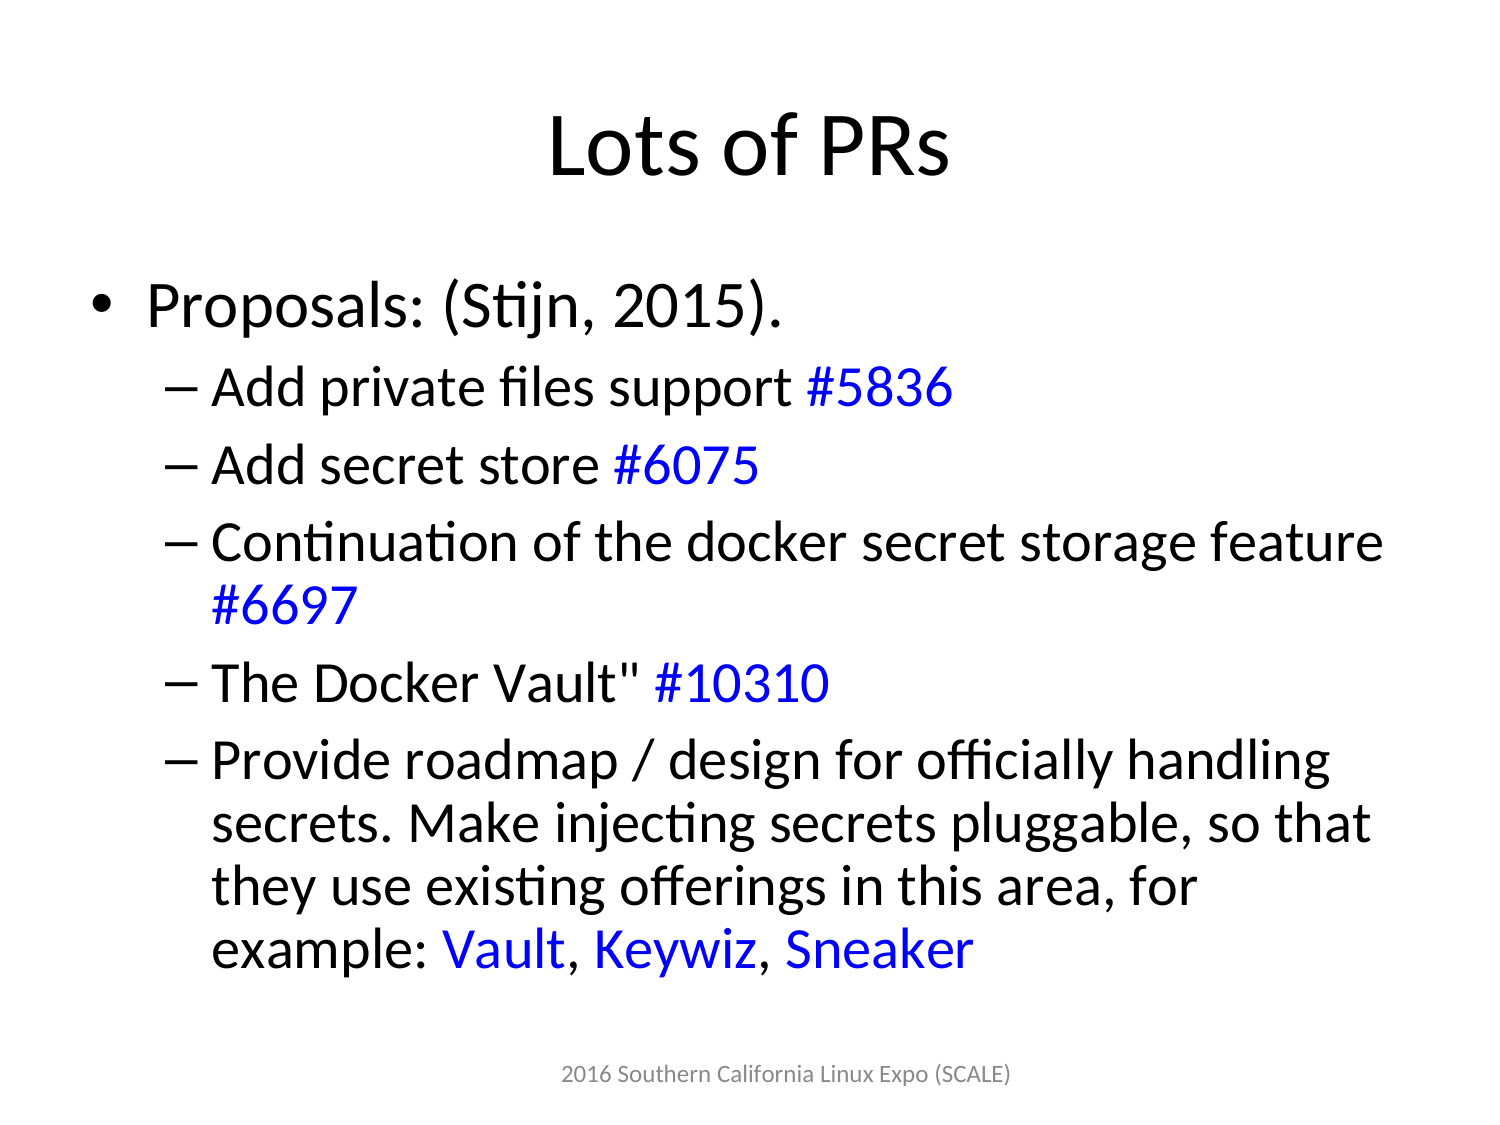

# Lots of PRs
Proposals: (Stijn, 2015).
Add private files support #5836
Add secret store #6075
Continuation of the docker secret storage feature #6697
The Docker Vault" #10310
Provide roadmap / design for officially handling secrets. Make injecting secrets pluggable, so that they use existing offerings in this area, for example: Vault, Keywiz, Sneaker
2016 Southern California Linux Expo (SCALE)